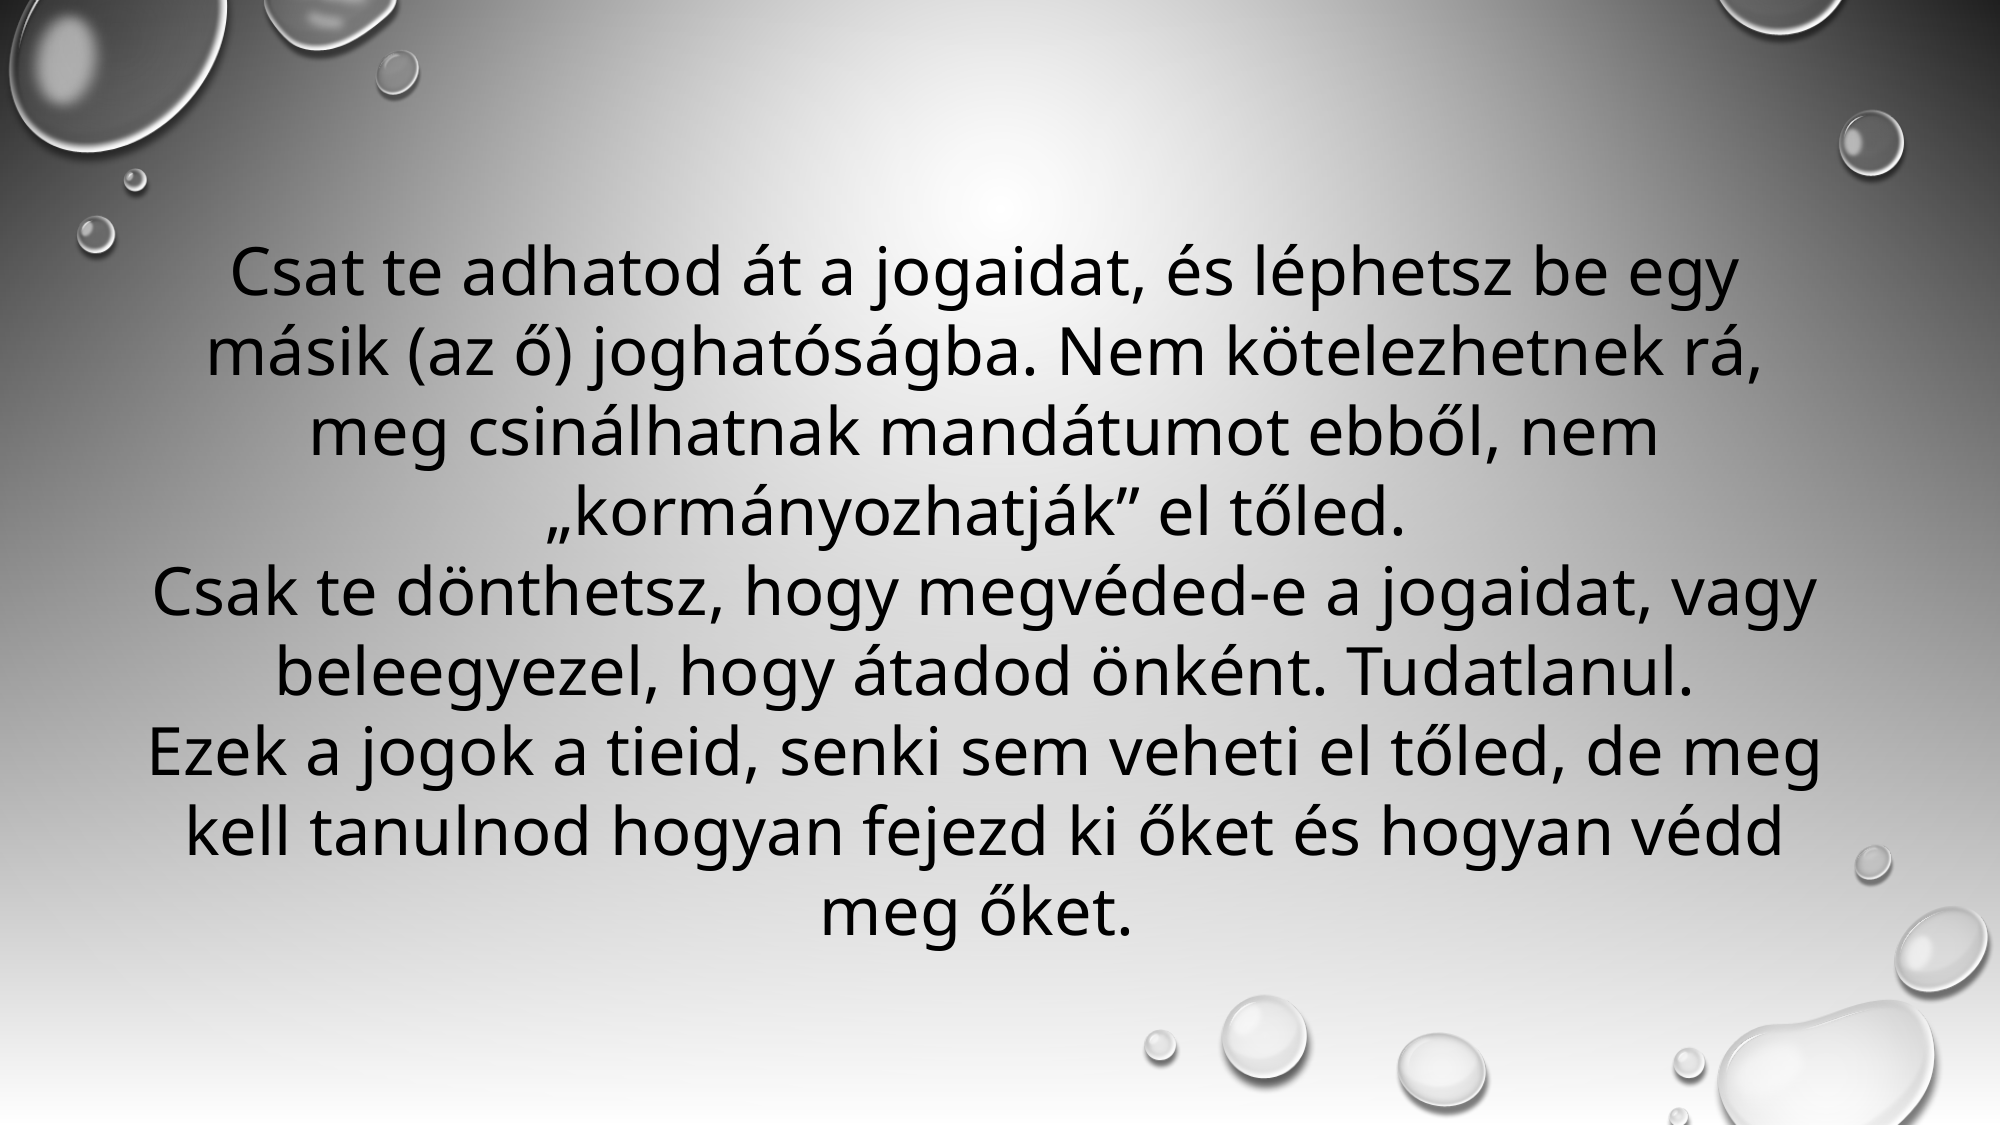

Csat te adhatod át a jogaidat, és léphetsz be egy másik (az ő) joghatóságba. Nem kötelezhetnek rá, meg csinálhatnak mandátumot ebből, nem „kormányozhatják” el tőled.
Csak te dönthetsz, hogy megvéded-e a jogaidat, vagy beleegyezel, hogy átadod önként. Tudatlanul.
Ezek a jogok a tieid, senki sem veheti el tőled, de meg kell tanulnod hogyan fejezd ki őket és hogyan védd meg őket.